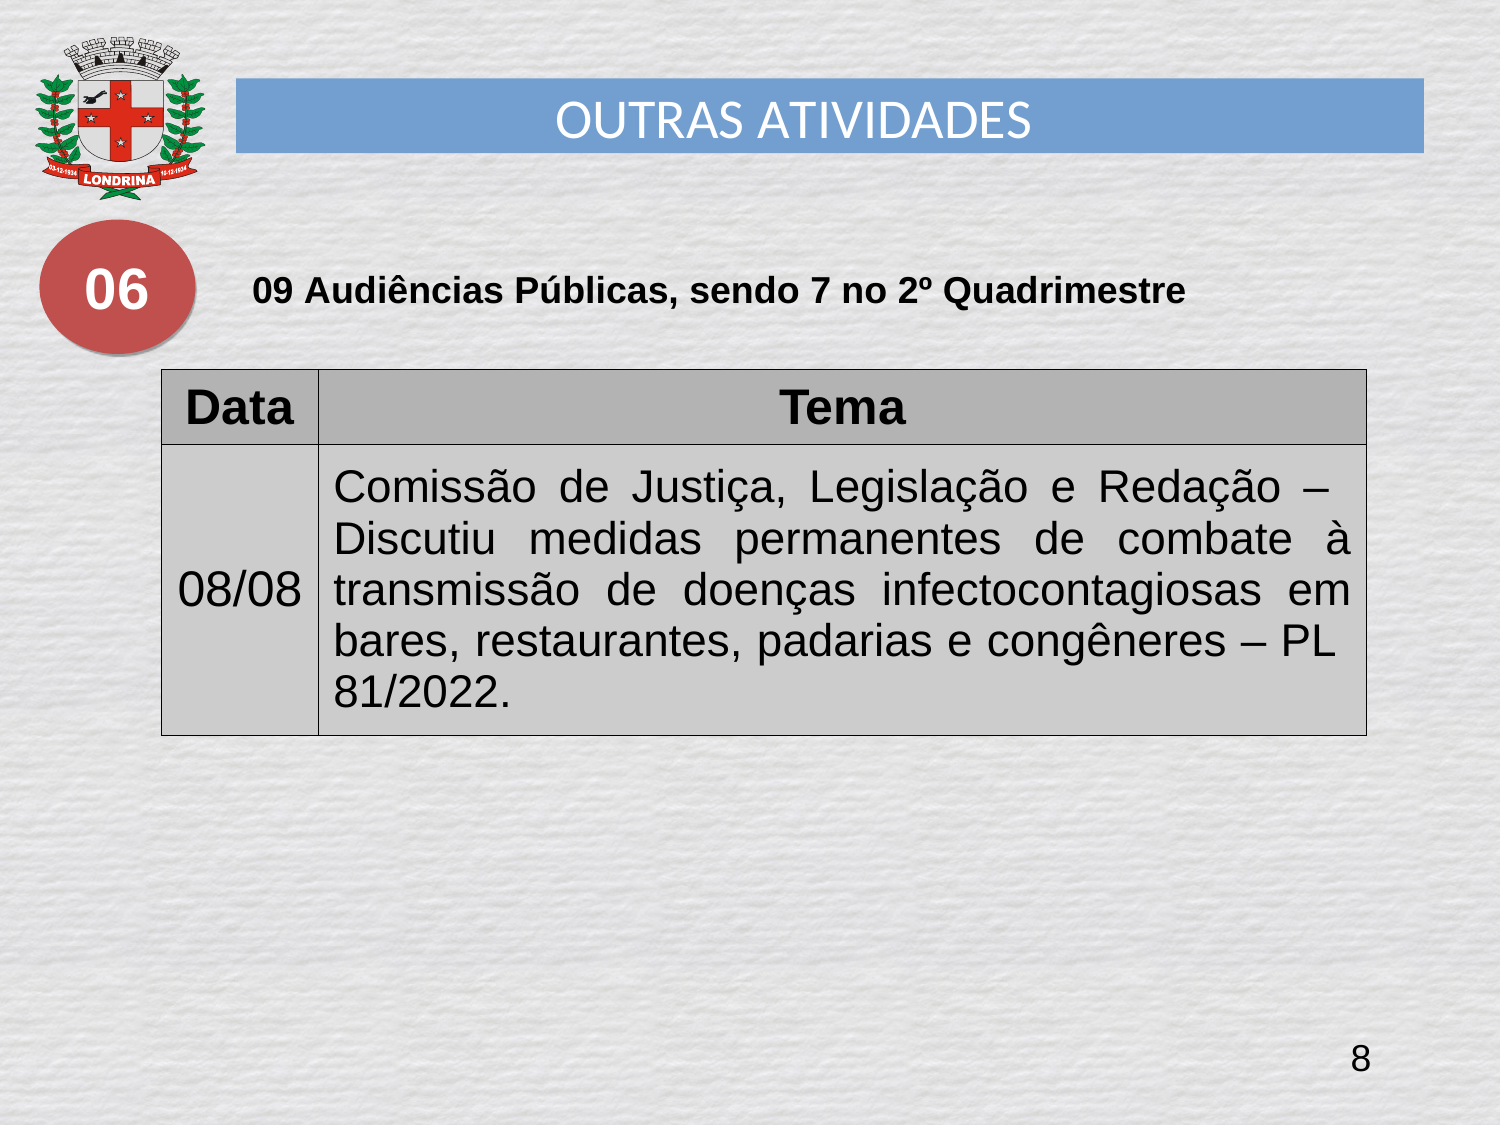

OUTRAS ATIVIDADES
06
09 Audiências Públicas, sendo 7 no 2º Quadrimestre
| Data | Tema |
| --- | --- |
| 08/08 | Comissão de Justiça, Legislação e Redação – Discutiu medidas permanentes de combate à transmissão de doenças infectocontagiosas em bares, restaurantes, padarias e congêneres – PL 81/2022. |